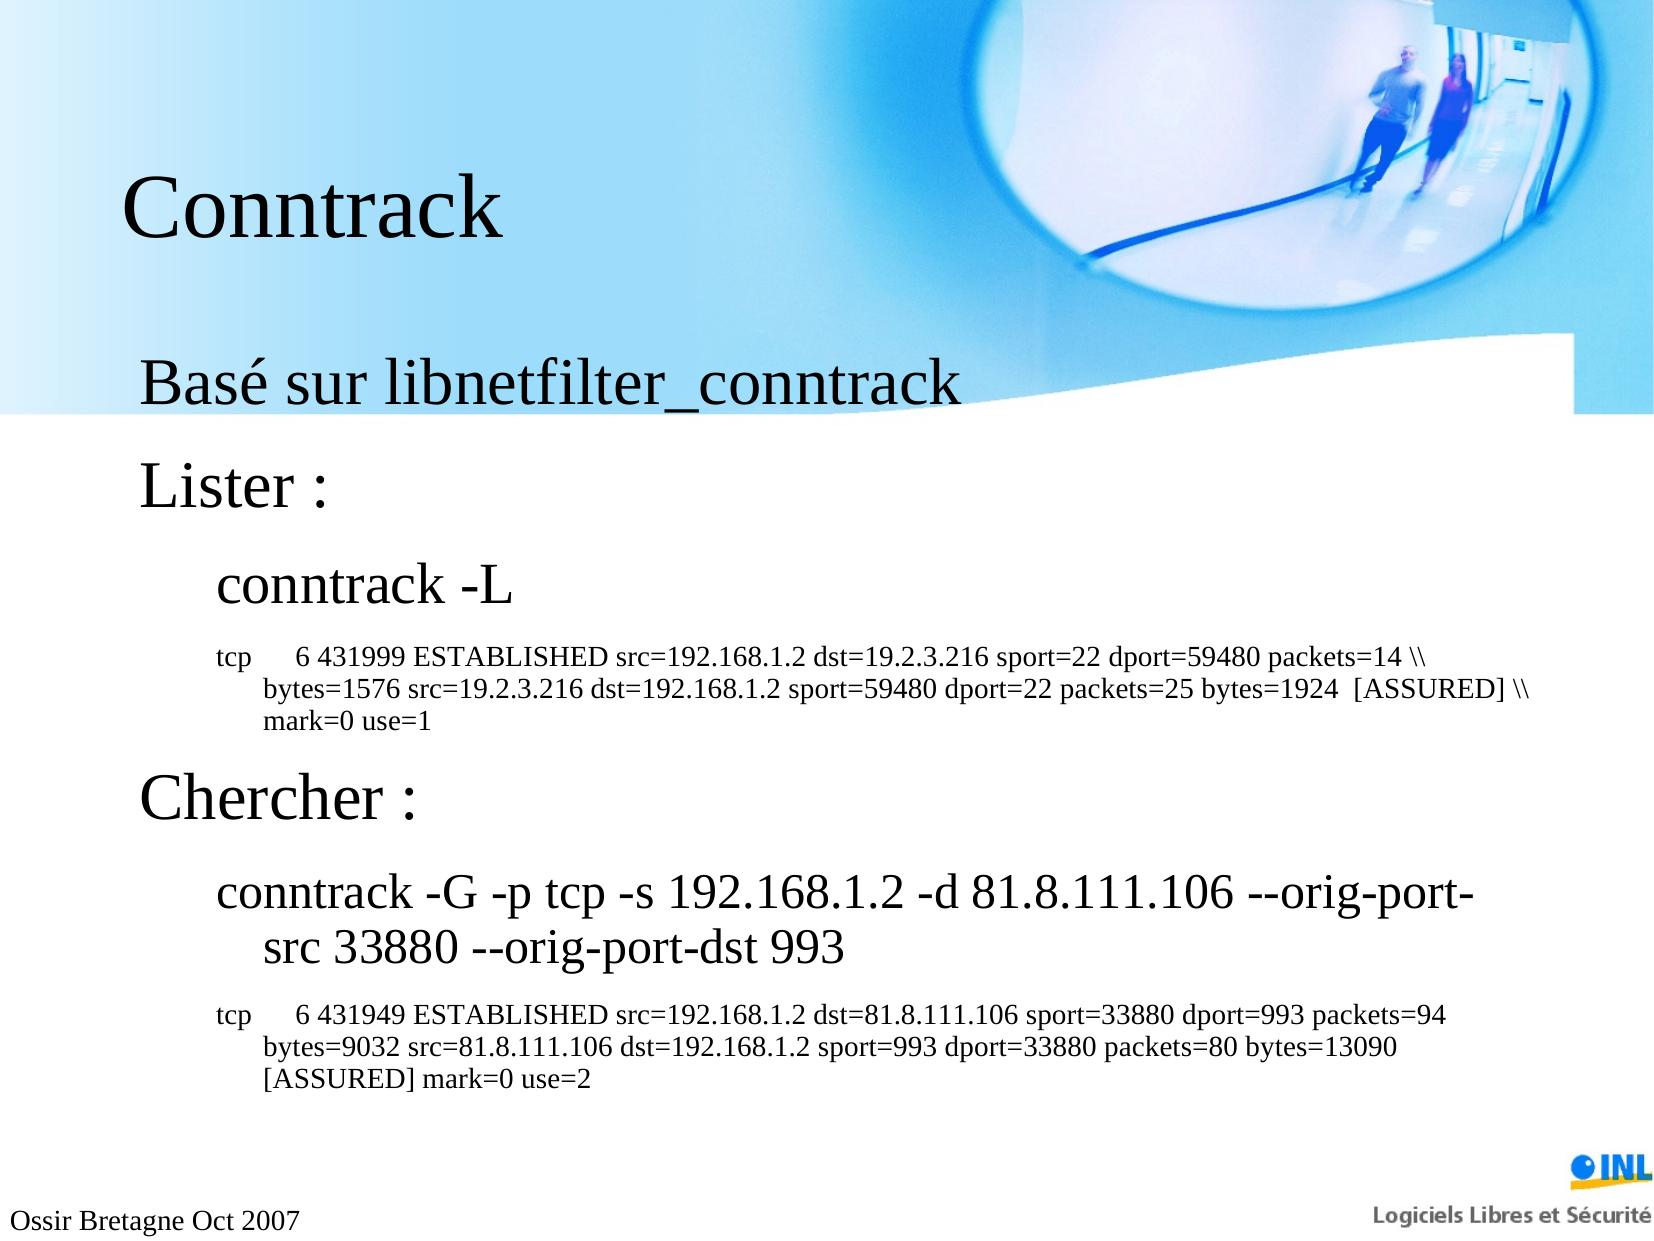

# Conntrack
Basé sur libnetfilter_conntrack
Lister :
conntrack -L
tcp 6 431999 ESTABLISHED src=192.168.1.2 dst=19.2.3.216 sport=22 dport=59480 packets=14 \\ bytes=1576 src=19.2.3.216 dst=192.168.1.2 sport=59480 dport=22 packets=25 bytes=1924 [ASSURED] \\ mark=0 use=1
Chercher :
conntrack -G -p tcp -s 192.168.1.2 -d 81.8.111.106 --orig-port-src 33880 --orig-port-dst 993
tcp 6 431949 ESTABLISHED src=192.168.1.2 dst=81.8.111.106 sport=33880 dport=993 packets=94 bytes=9032 src=81.8.111.106 dst=192.168.1.2 sport=993 dport=33880 packets=80 bytes=13090 [ASSURED] mark=0 use=2